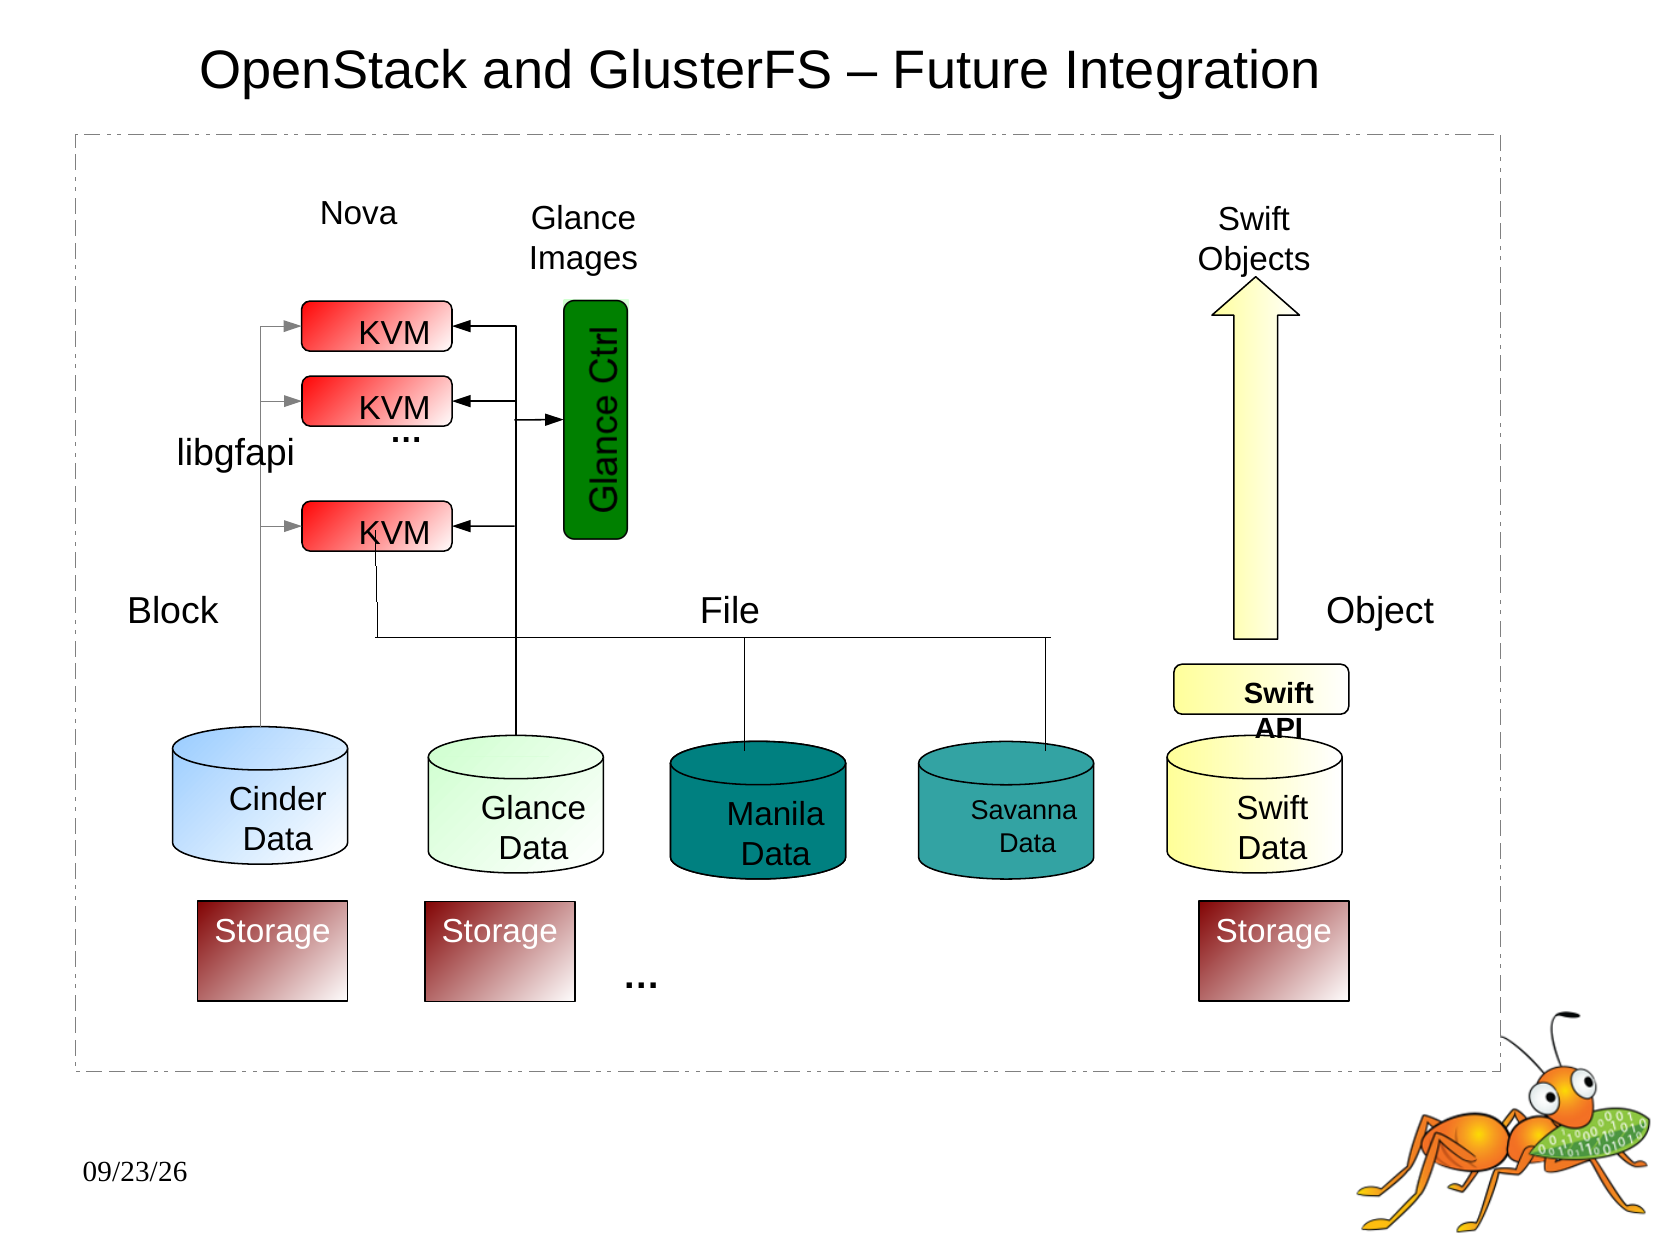

# OpenStack and GlusterFS – Future Integration
Nova
Glance Images
Swift
Objects
KVM
KVM
…
libgfapi
KVM
Block
File
Object
Swift API
Cinder Data
Glance Data
Swift Data
Glance Data
Manila Data
Savanna Data
Storage
Storage
Storage
…